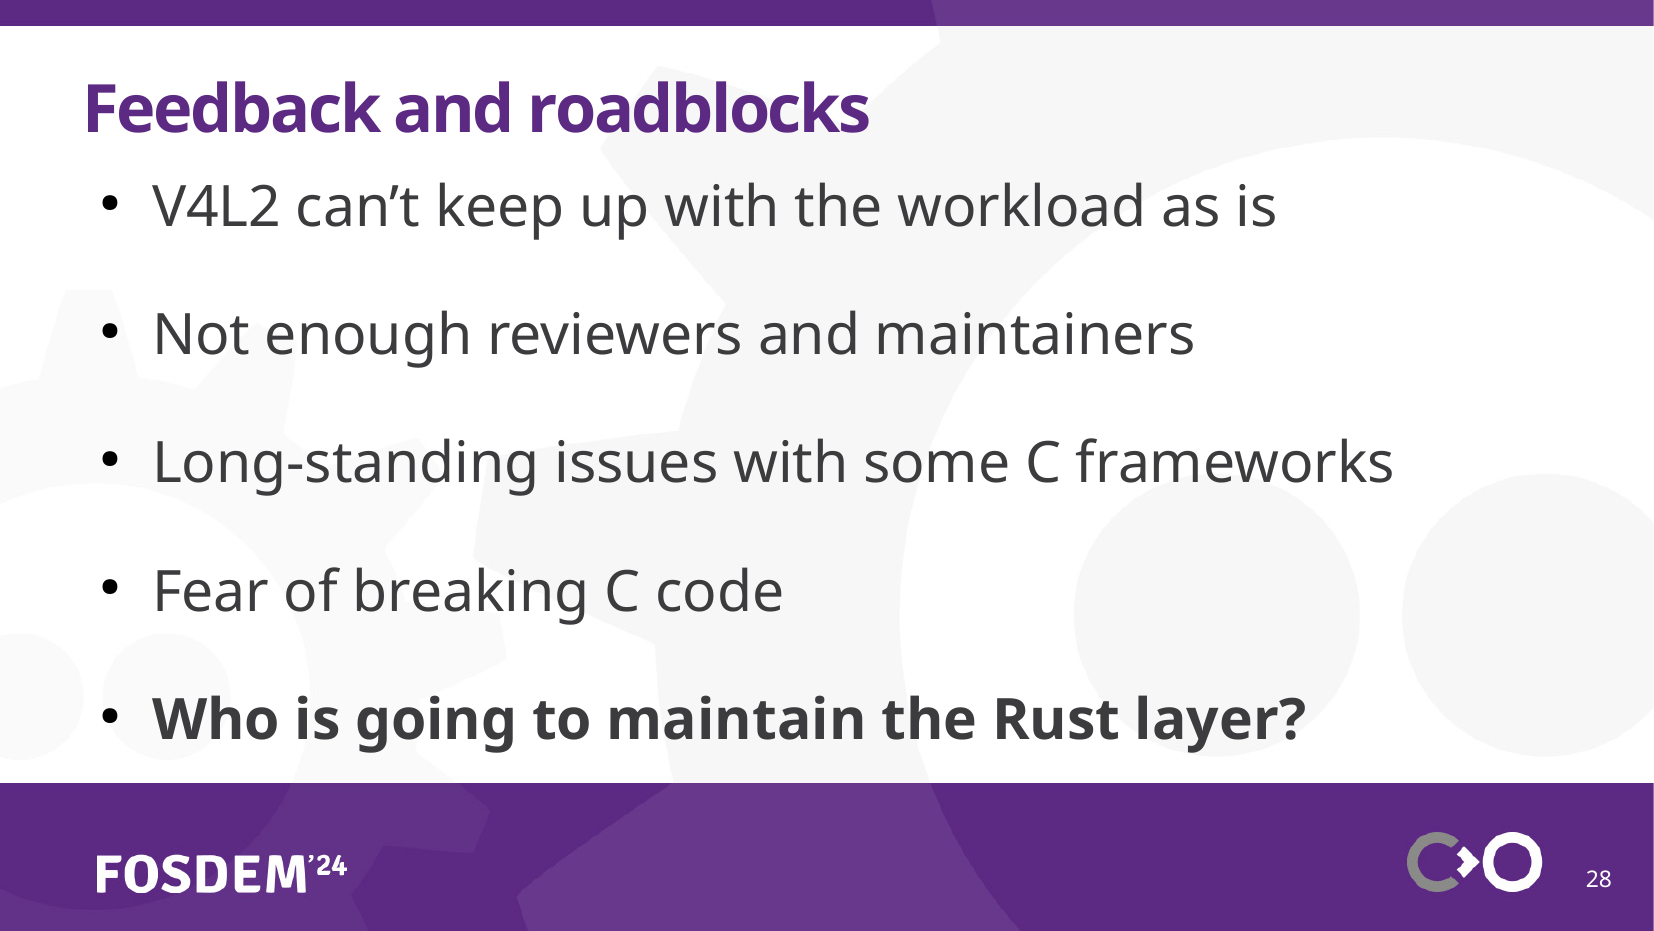

# Feedback and roadblocks
V4L2 can’t keep up with the workload as is
Not enough reviewers and maintainers
Long-standing issues with some C frameworks
Fear of breaking C code
Who is going to maintain the Rust layer?